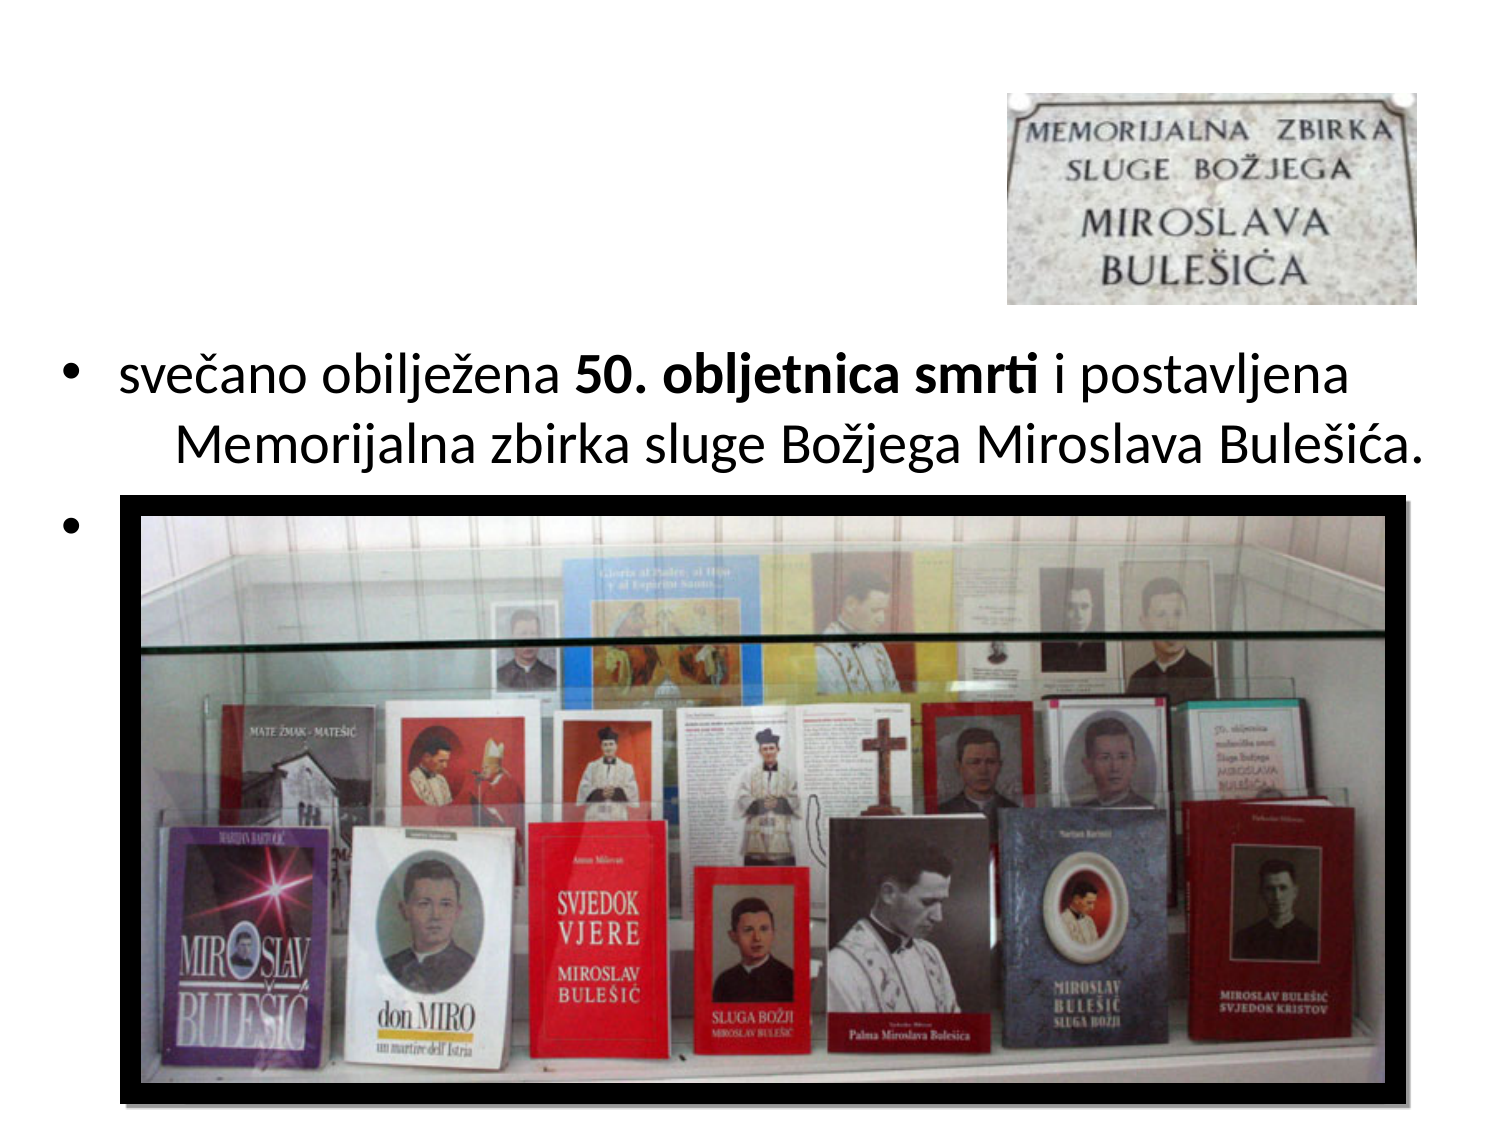

# U Svetvinčentu 1997.
svečano obilježena 50. obljetnica smrti i postavljena Memorijalna zbirka sluge Božjega Miroslava Bulešića.